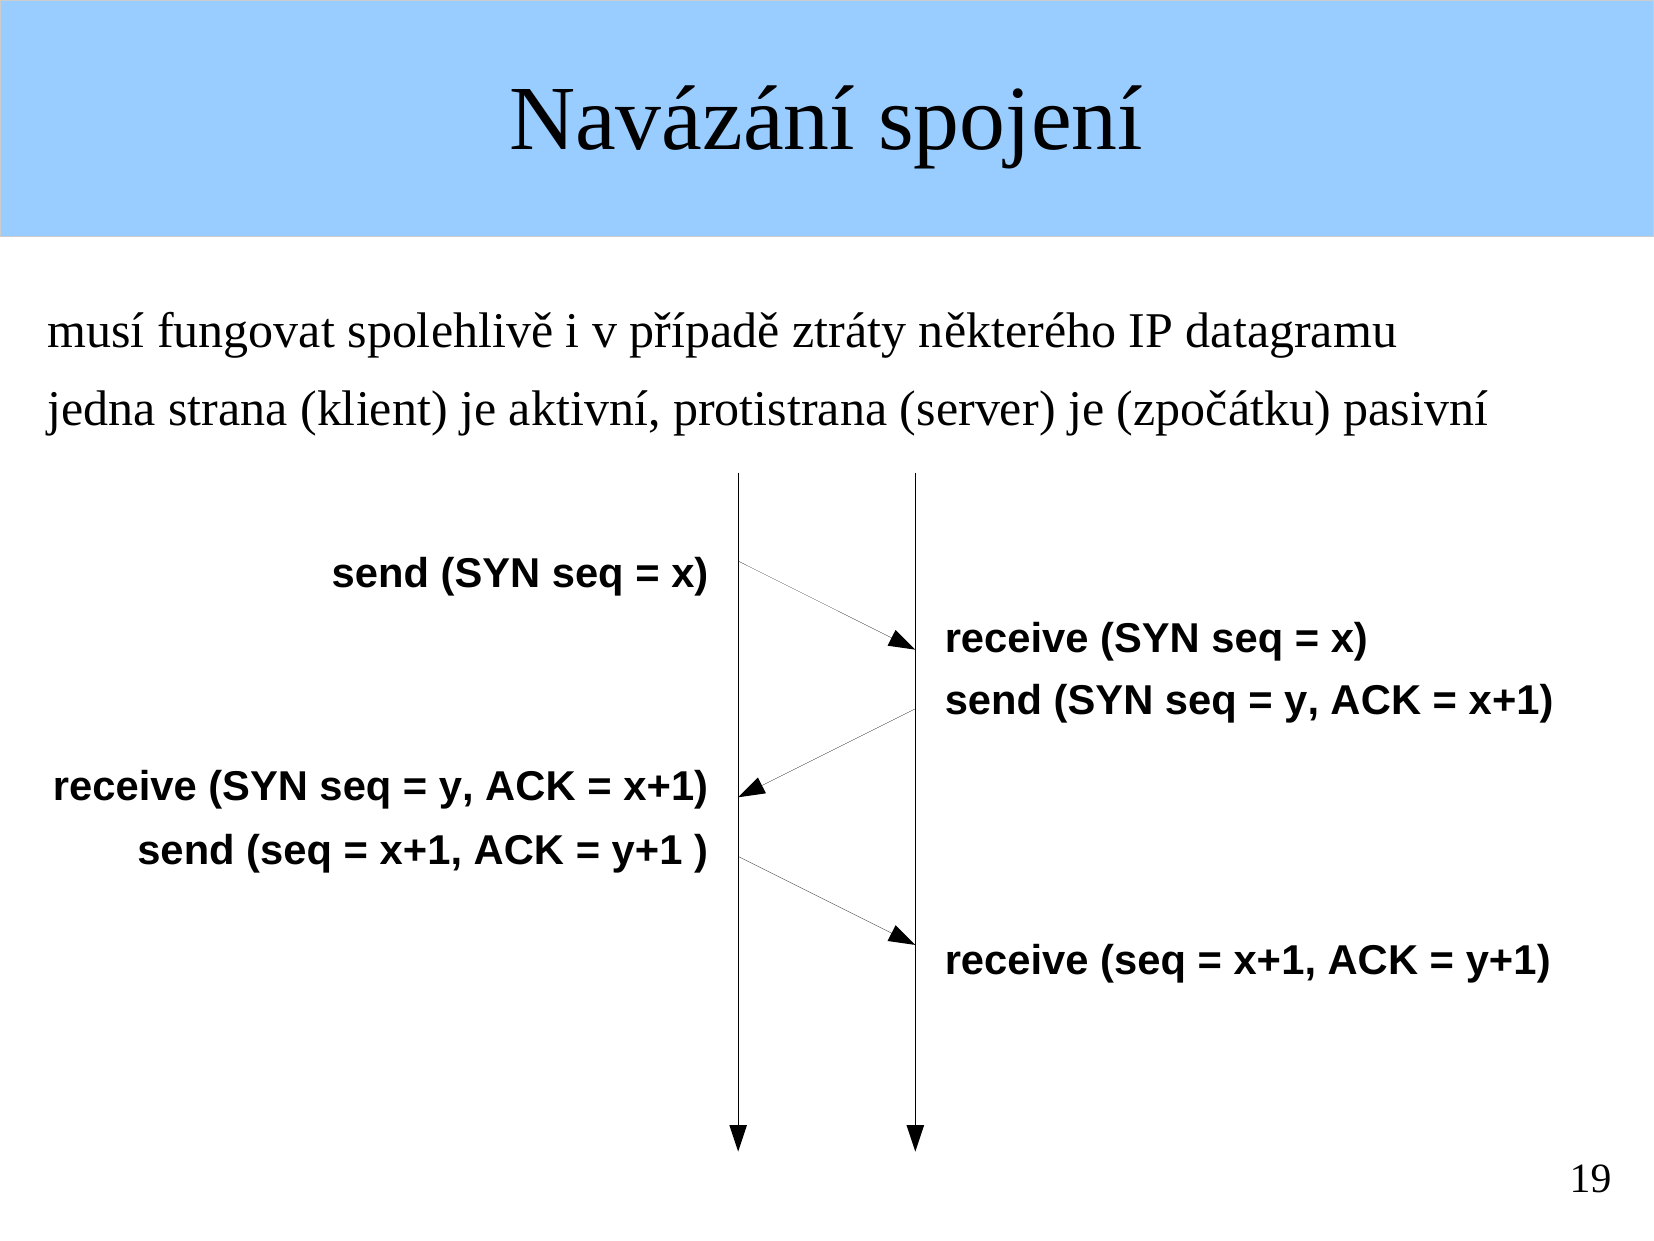

# Navázání spojení
musí fungovat spolehlivě i v případě ztráty některého IP datagramu
jedna strana (klient) je aktivní, protistrana (server) je (zpočátku) pasivní
send (SYN seq = x)
receive (SYN seq = x)
send (SYN seq = y, ACK = x+1)
receive (SYN seq = y, ACK = x+1)
send (seq = x+1, ACK = y+1 )
receive (seq = x+1, ACK = y+1)